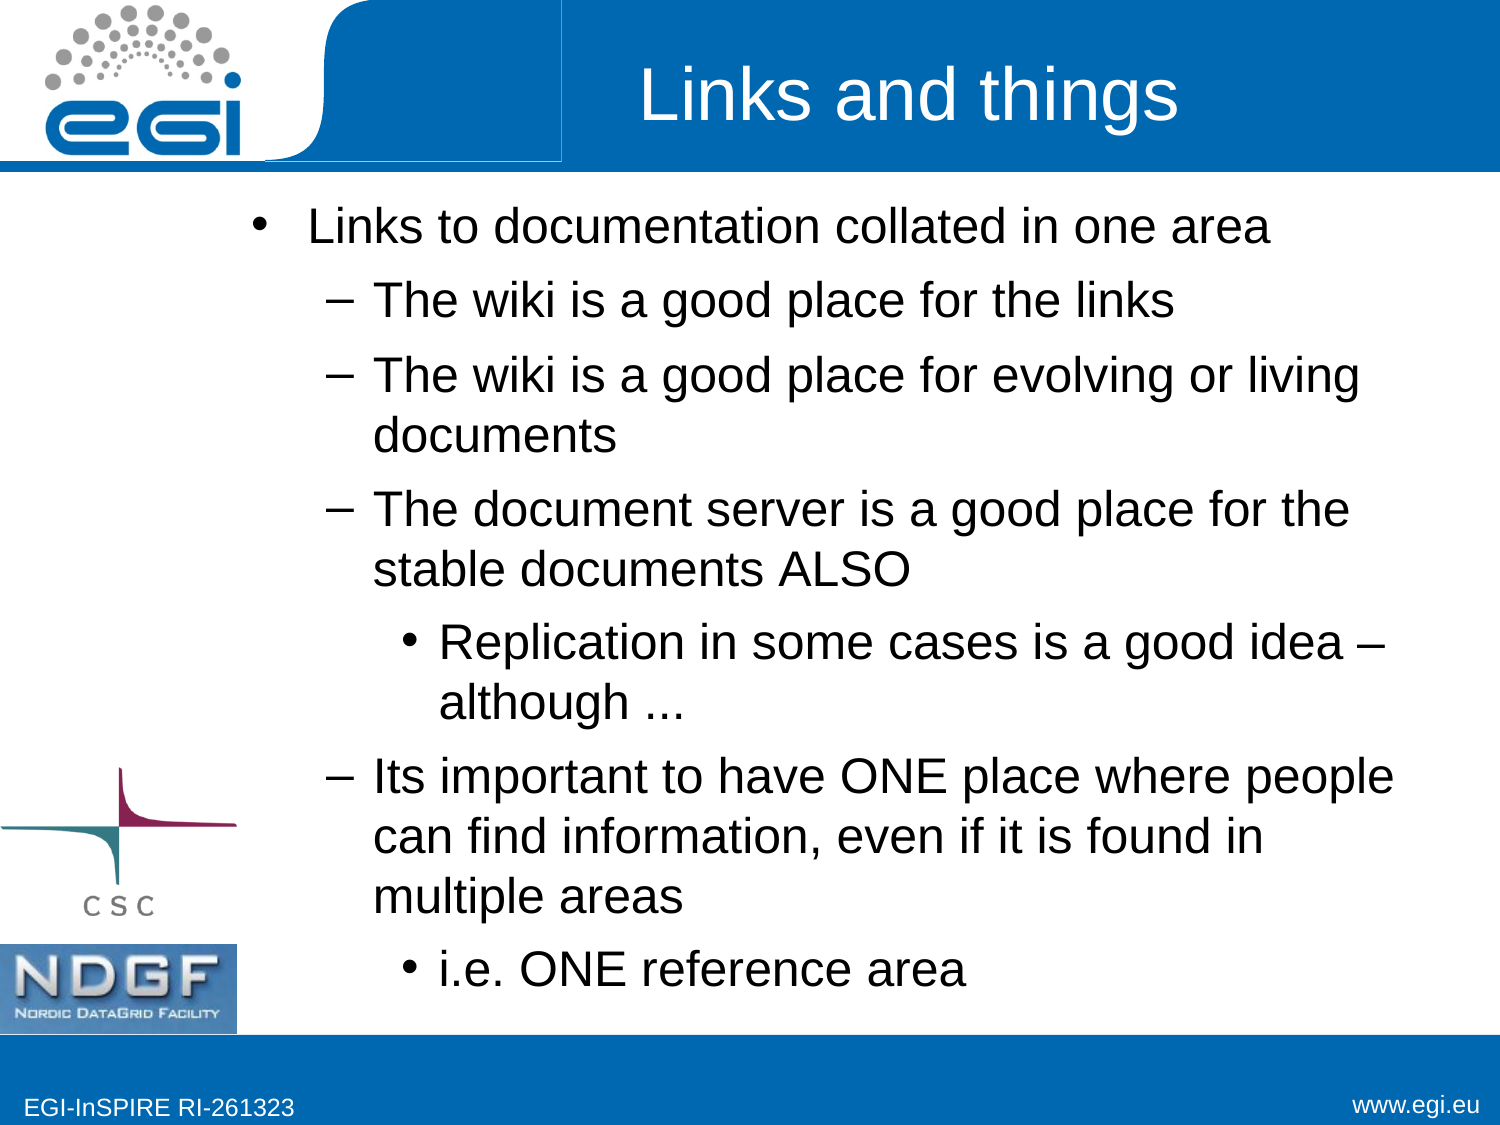

# Links and things
Links to documentation collated in one area
The wiki is a good place for the links
The wiki is a good place for evolving or living documents
The document server is a good place for the stable documents ALSO
Replication in some cases is a good idea – although ...
Its important to have ONE place where people can find information, even if it is found in multiple areas
i.e. ONE reference area